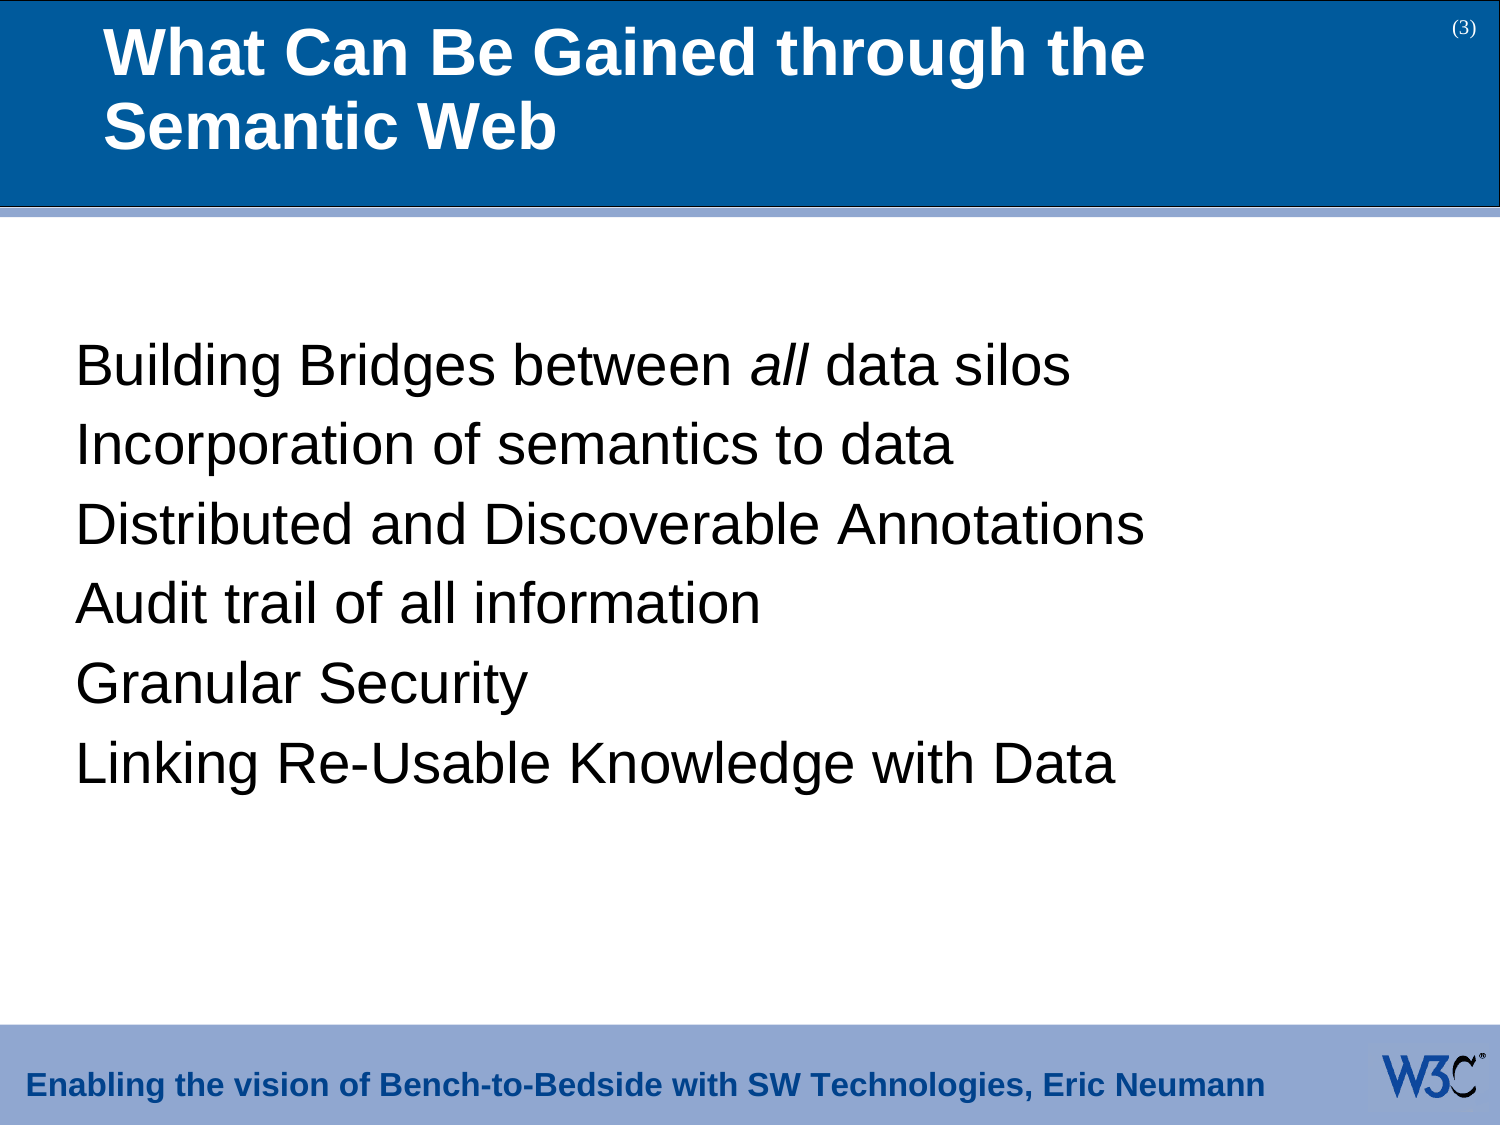

# What Can Be Gained through the Semantic Web
Building Bridges between all data silos
Incorporation of semantics to data
Distributed and Discoverable Annotations
Audit trail of all information
Granular Security
Linking Re-Usable Knowledge with Data